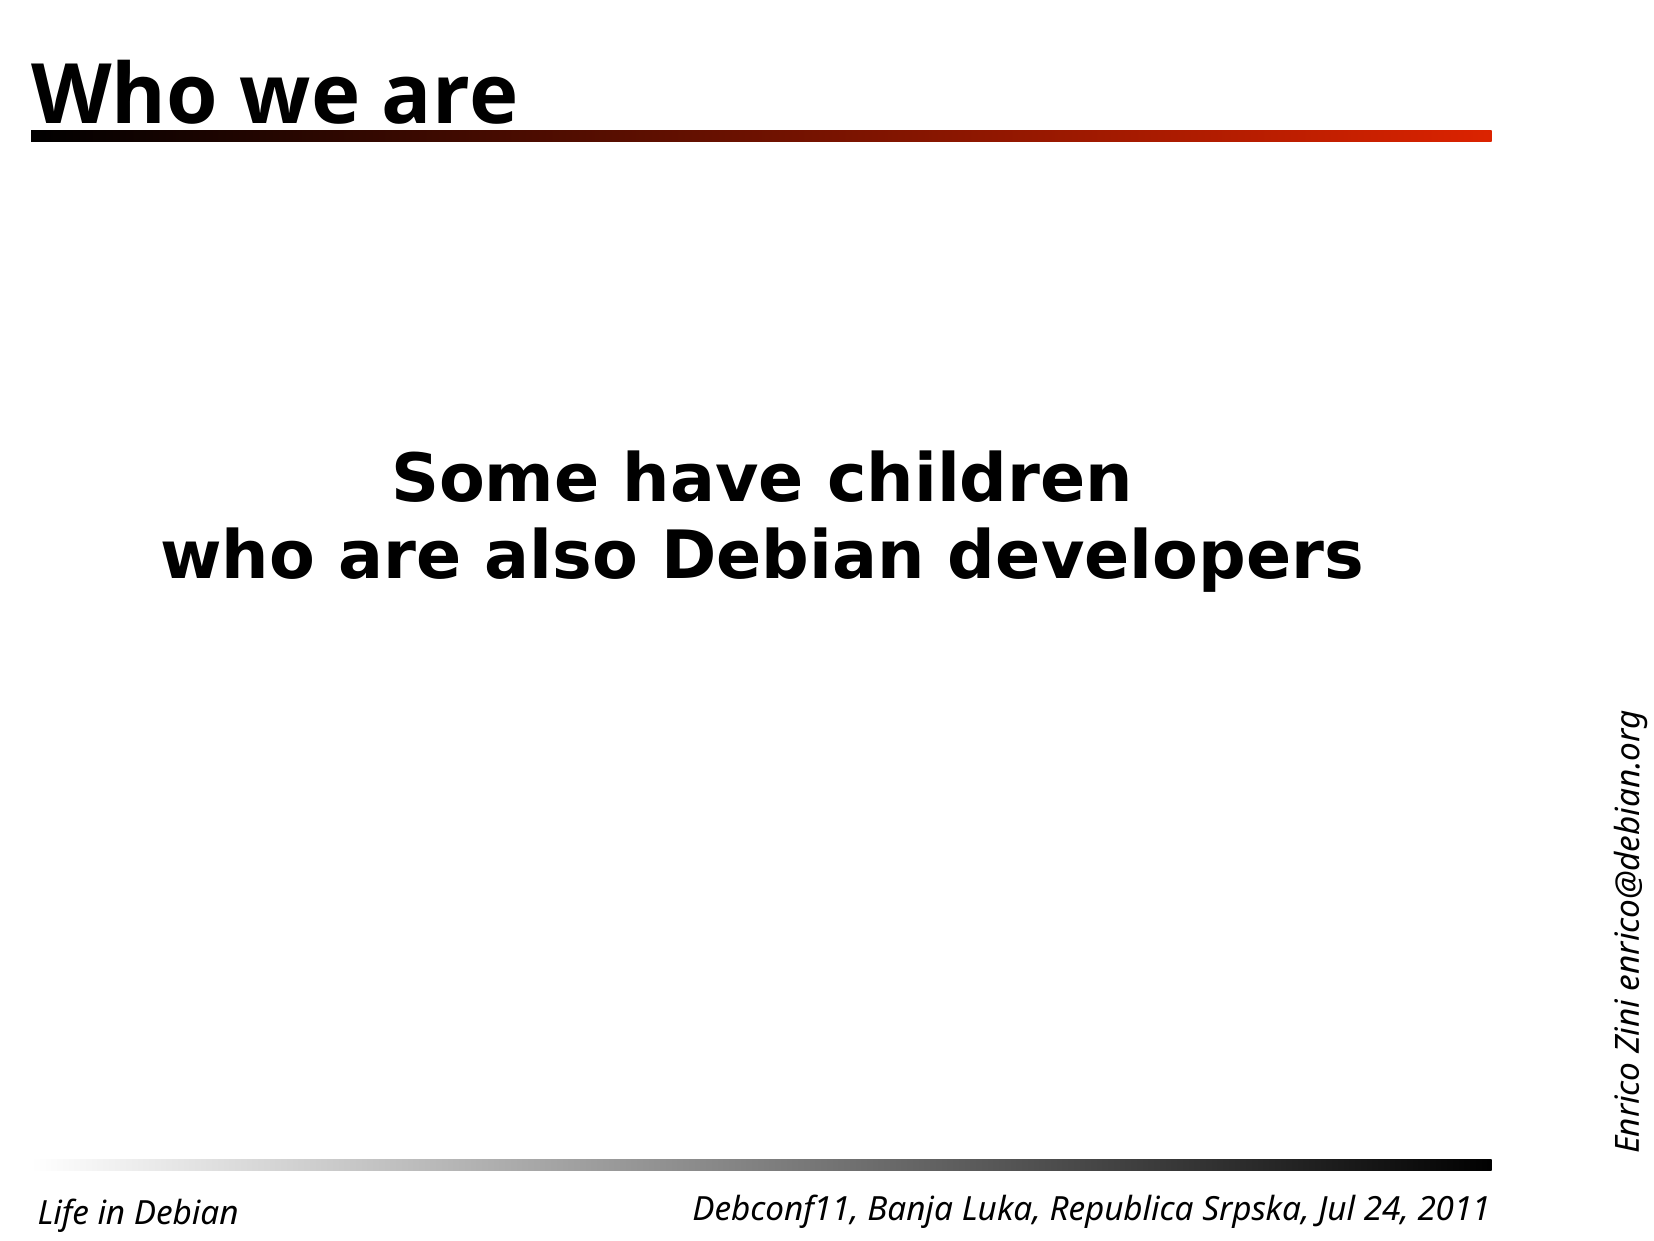

Who we are
Some have children
who are also Debian developers